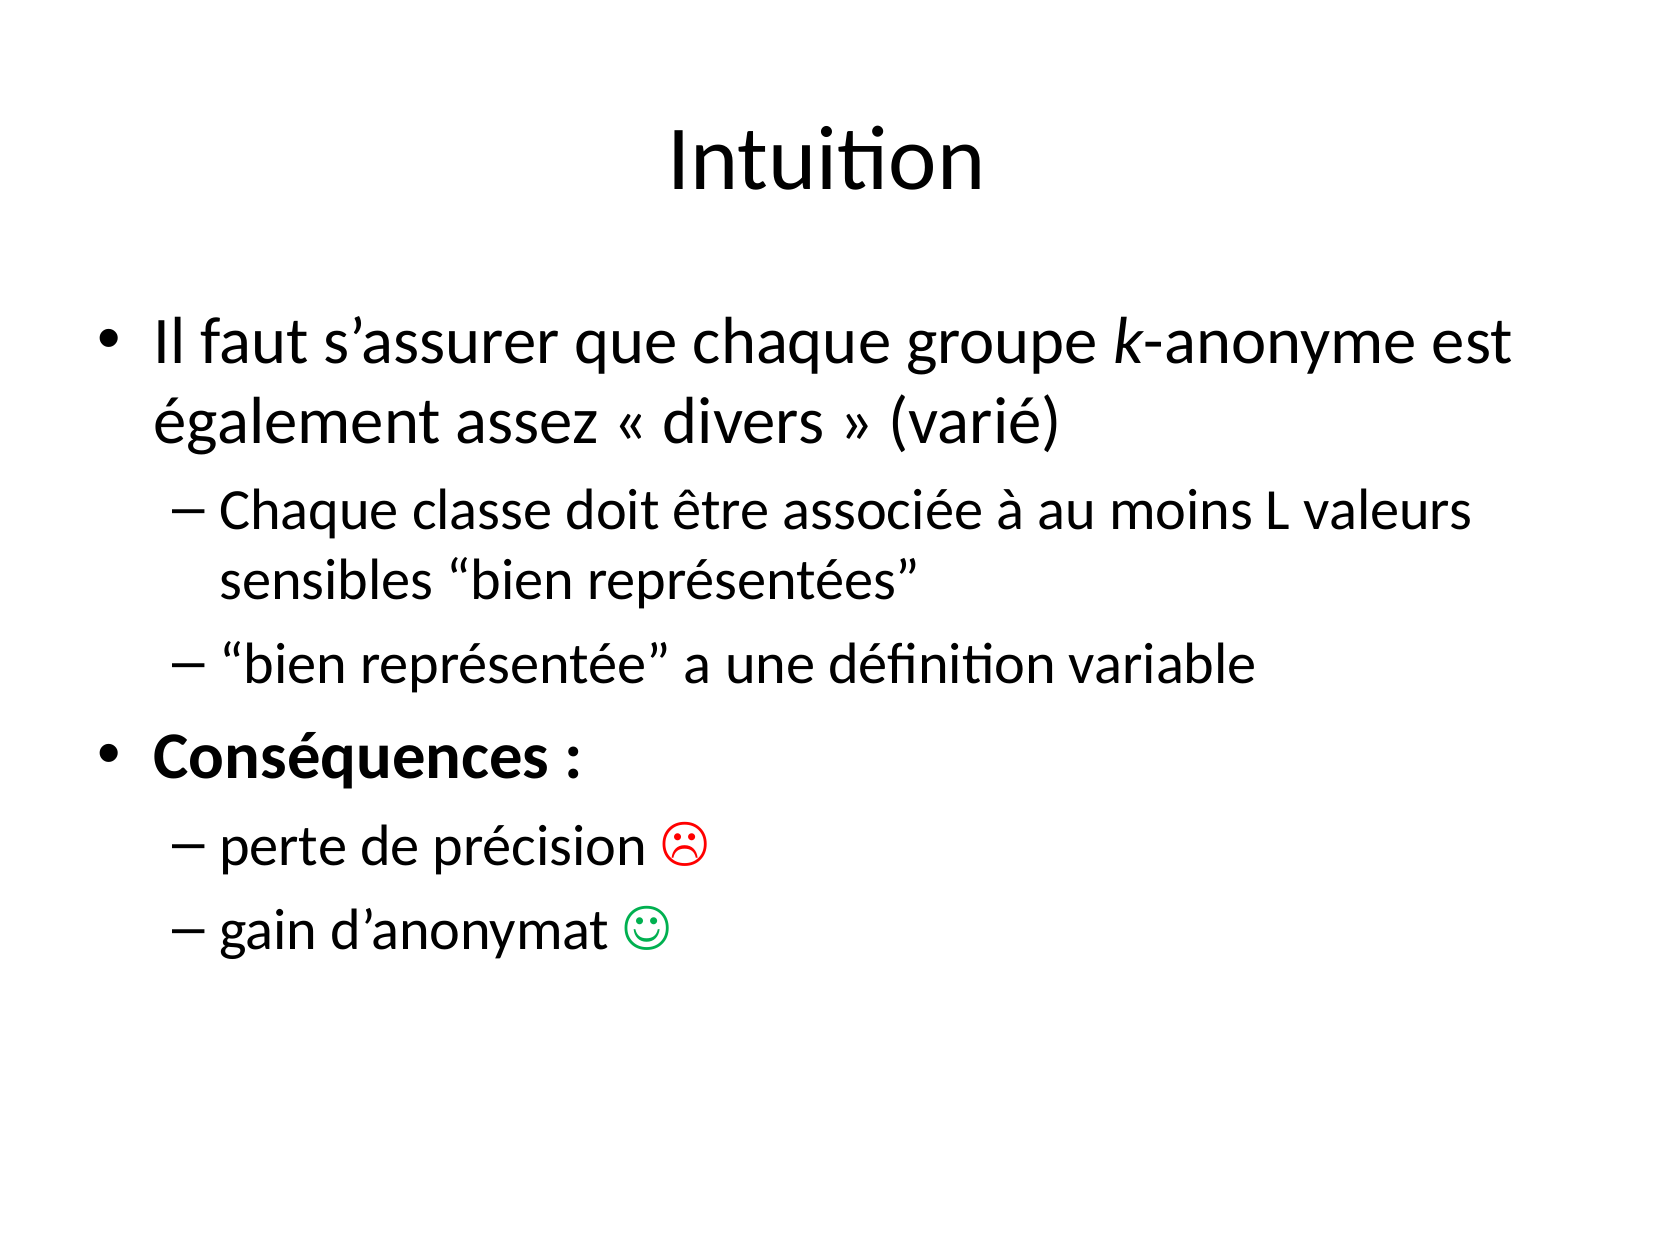

Intuition
Il faut s’assurer que chaque groupe k-anonyme est également assez « divers » (varié)
Chaque classe doit être associée à au moins L valeurs sensibles “bien représentées”
“bien représentée” a une définition variable
Conséquences :
perte de précision 
gain d’anonymat 